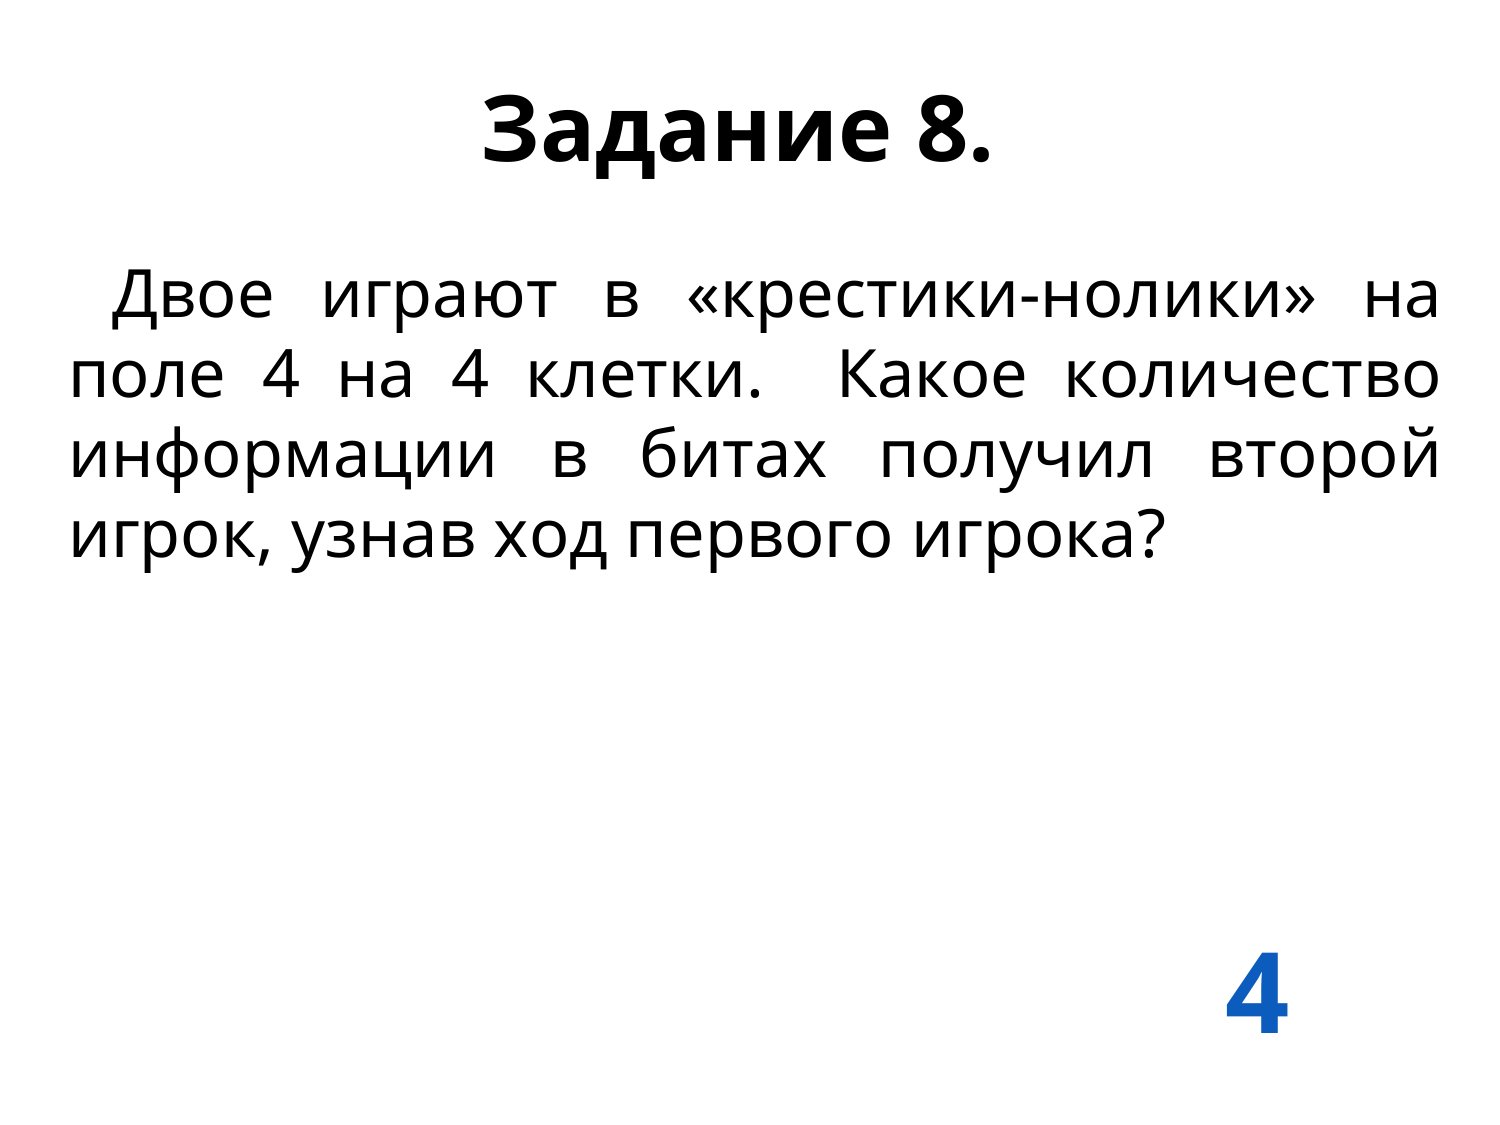

# Задание 8.
Двое играют в «крестики-нолики» на поле 4 на 4 клетки. Какое количество информации в битах получил второй игрок, узнав ход первого игрока?
4